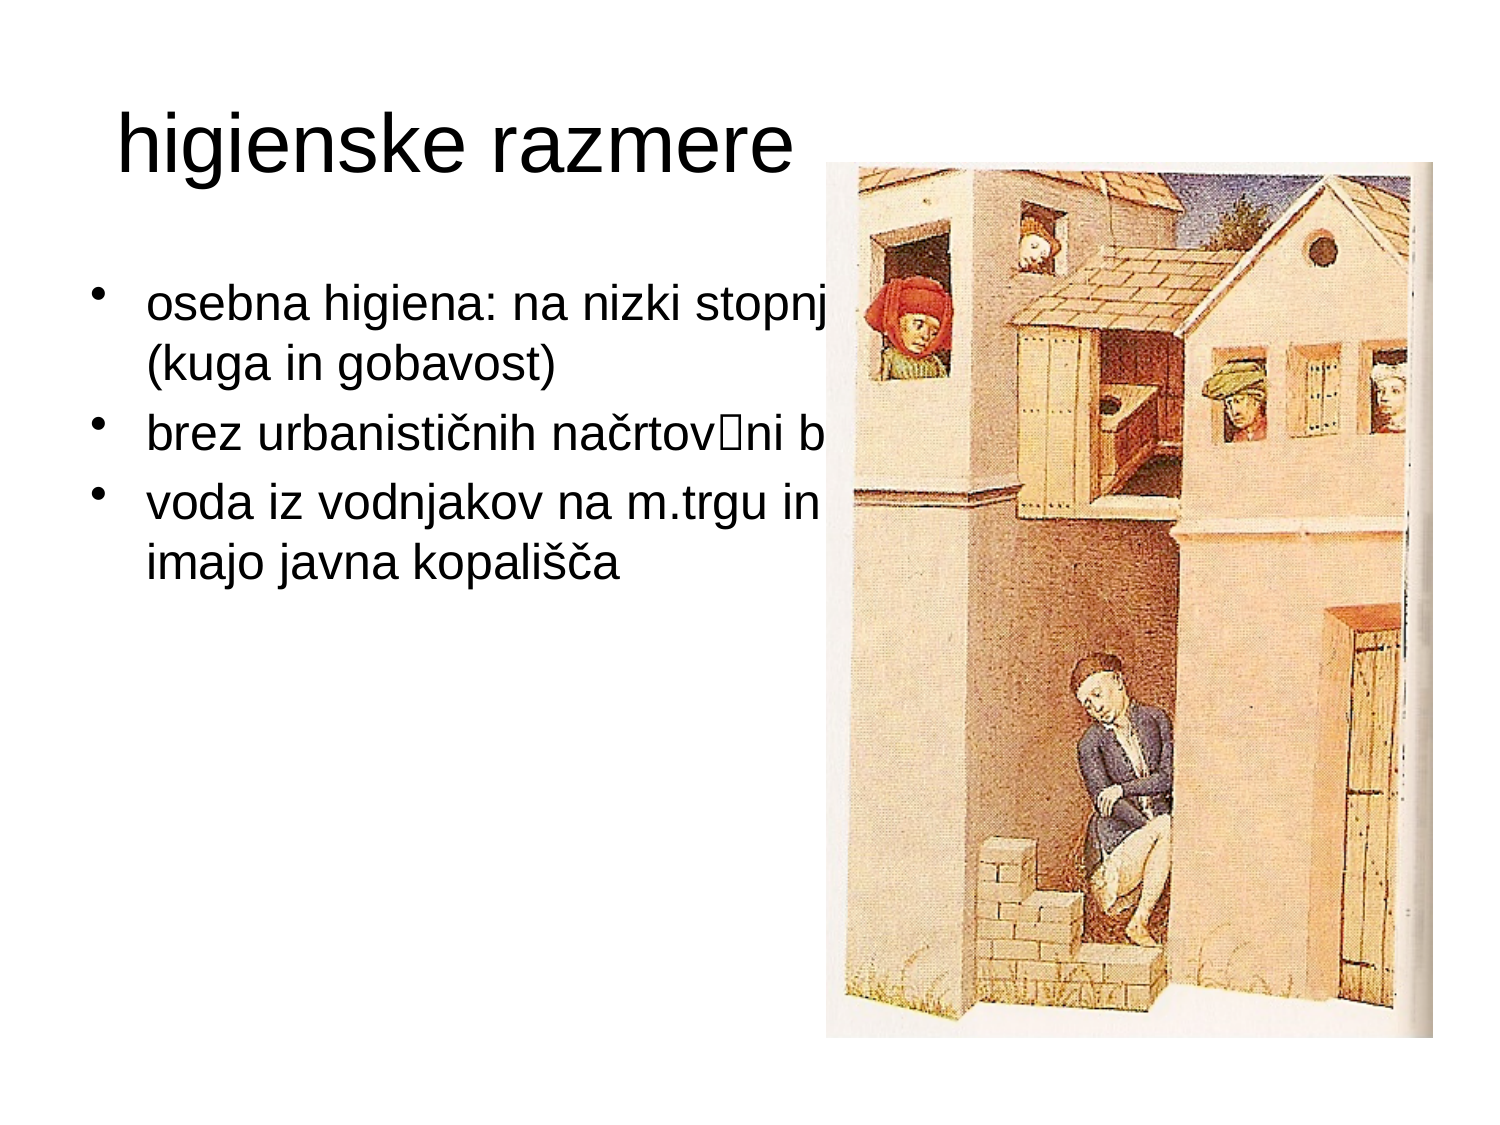

# higienske razmere
osebna higiena: na nizki stopnji posledica so bolezni (kuga in gobavost)
brez urbanističnih načrtovni bilo kanalizacije,vodovodov
voda iz vodnjakov na m.trgu in deževnica, za umivanje imajo javna kopališča